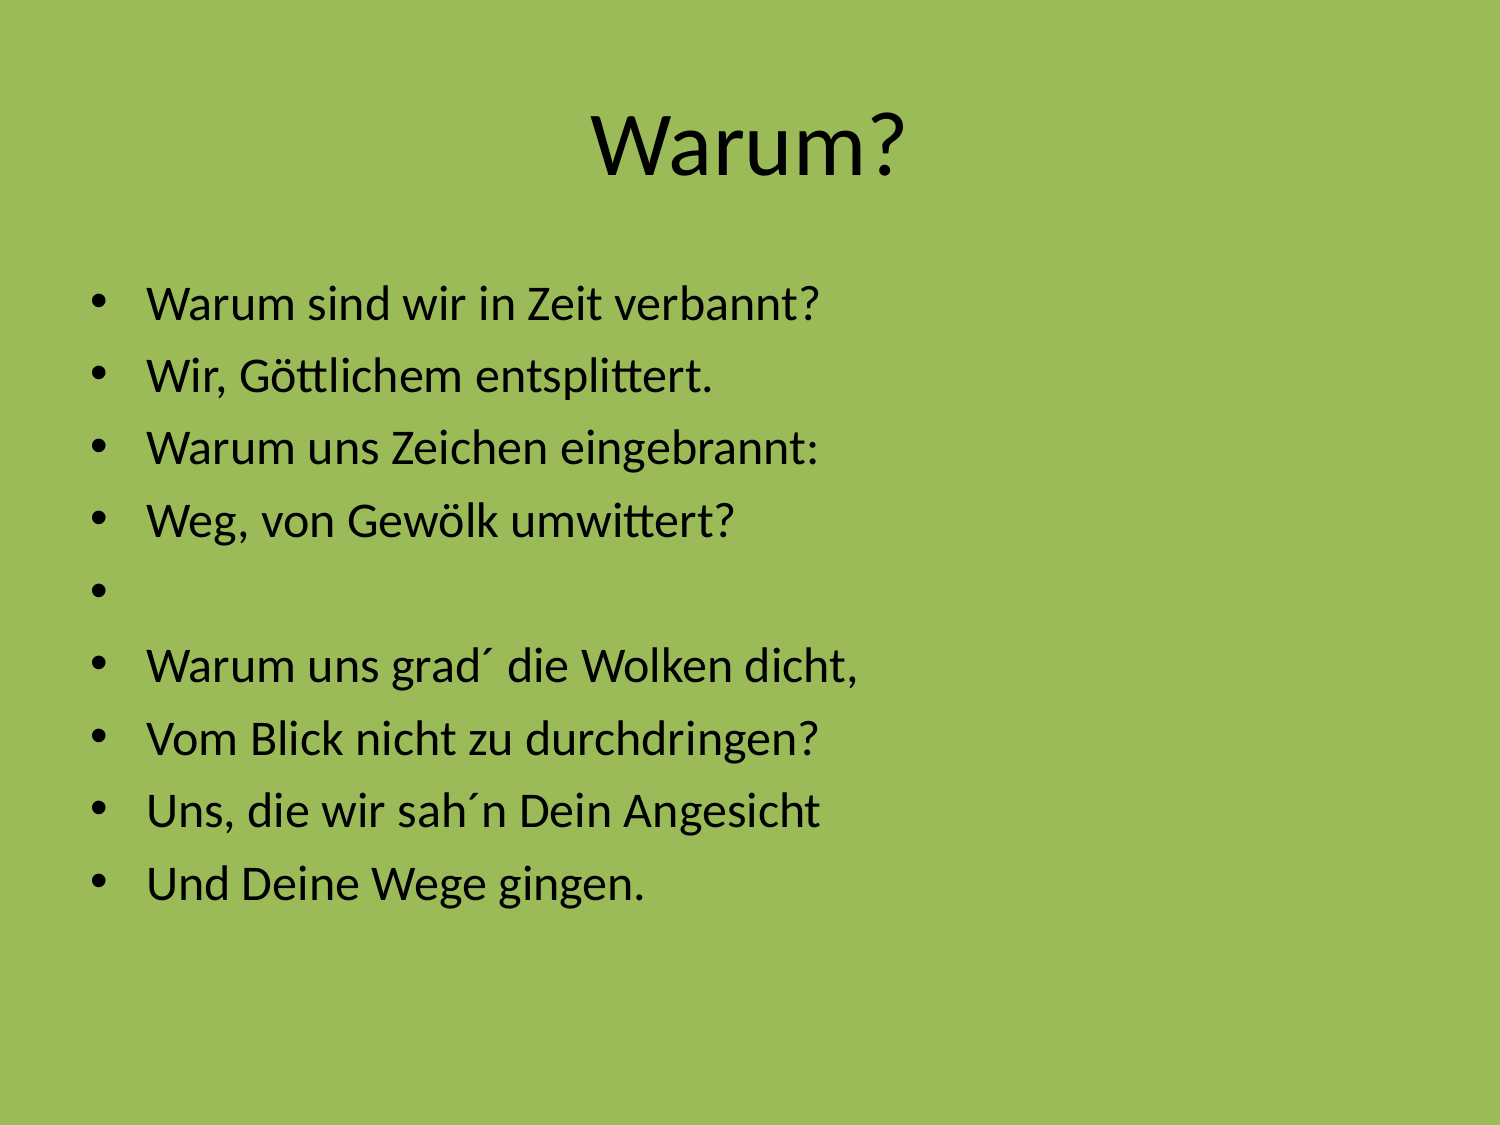

# Warum?
Warum sind wir in Zeit verbannt?
Wir, Göttlichem entsplittert.
Warum uns Zeichen eingebrannt:
Weg, von Gewölk umwittert?
Warum uns grad´ die Wolken dicht,
Vom Blick nicht zu durchdringen?
Uns, die wir sah´n Dein Angesicht
Und Deine Wege gingen.